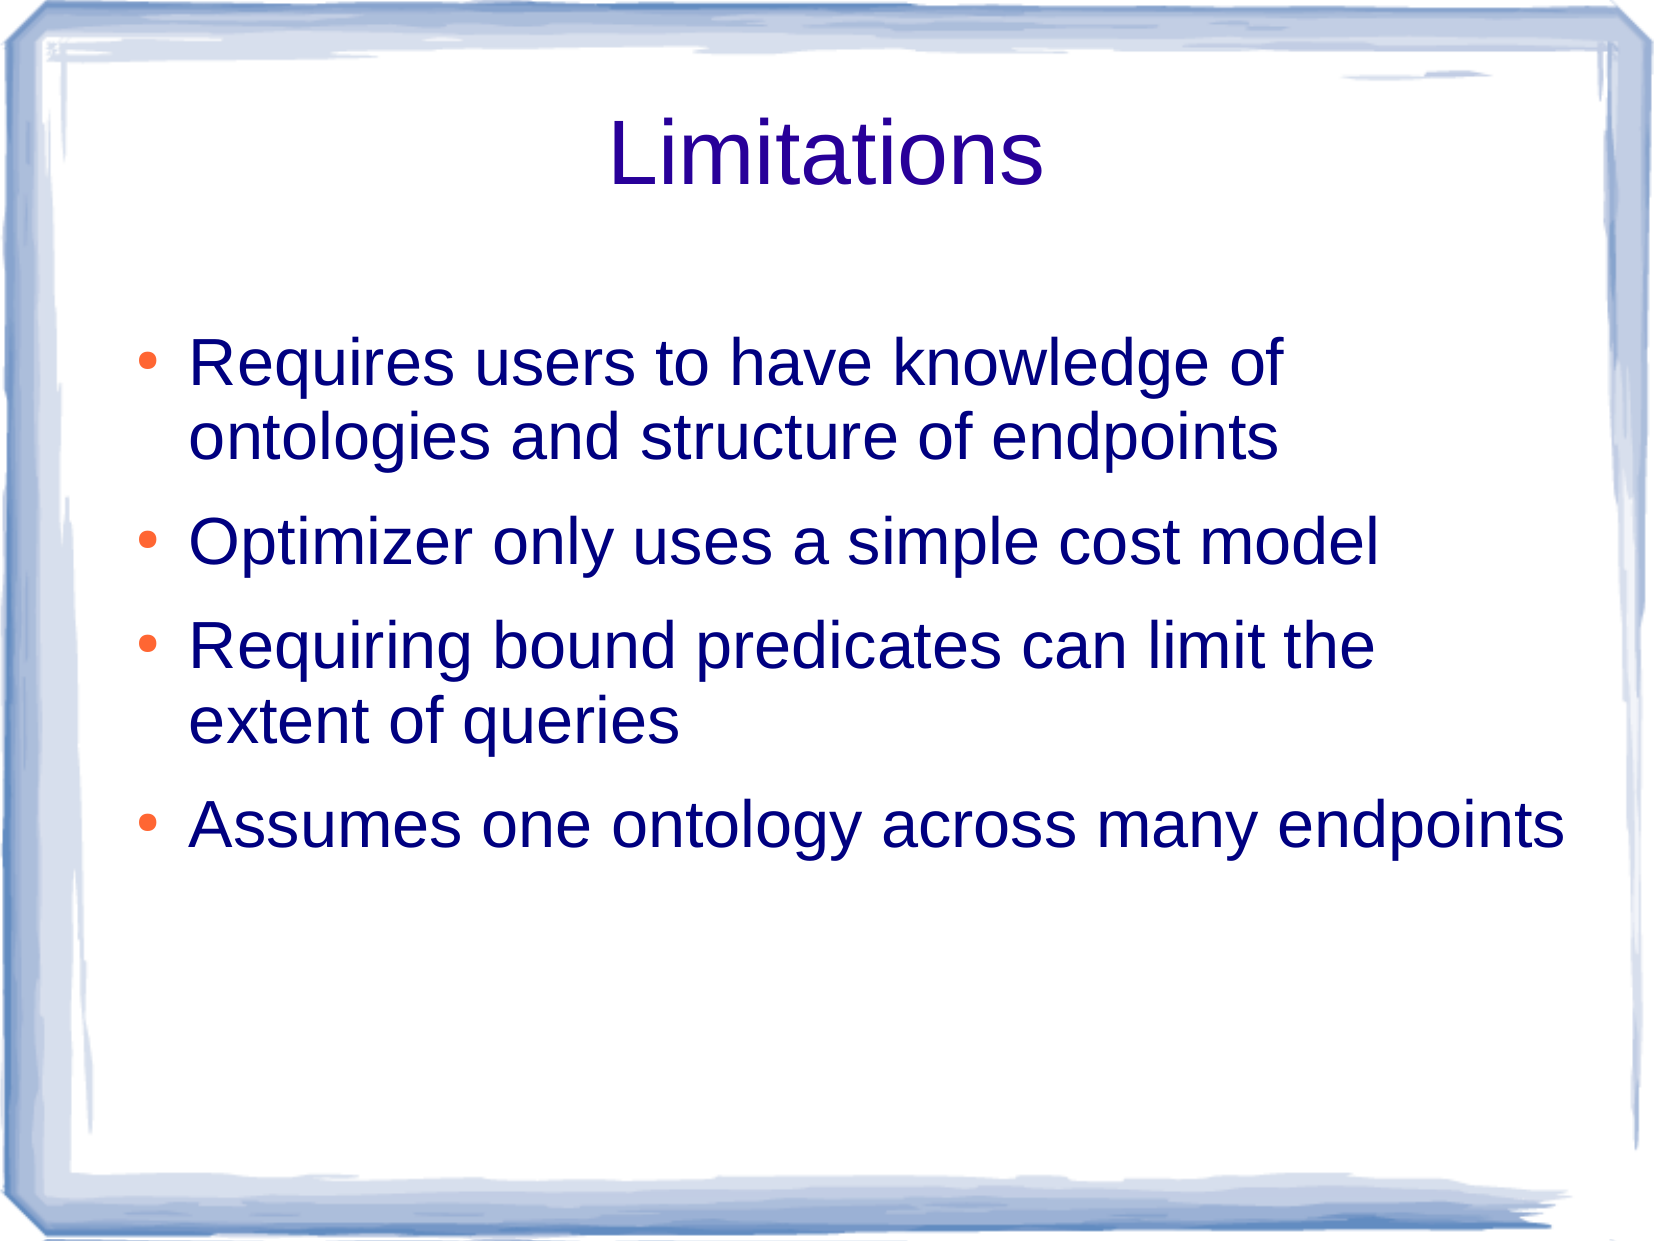

# Limitations
Requires users to have knowledge of ontologies and structure of endpoints
Optimizer only uses a simple cost model
Requiring bound predicates can limit the extent of queries
Assumes one ontology across many endpoints